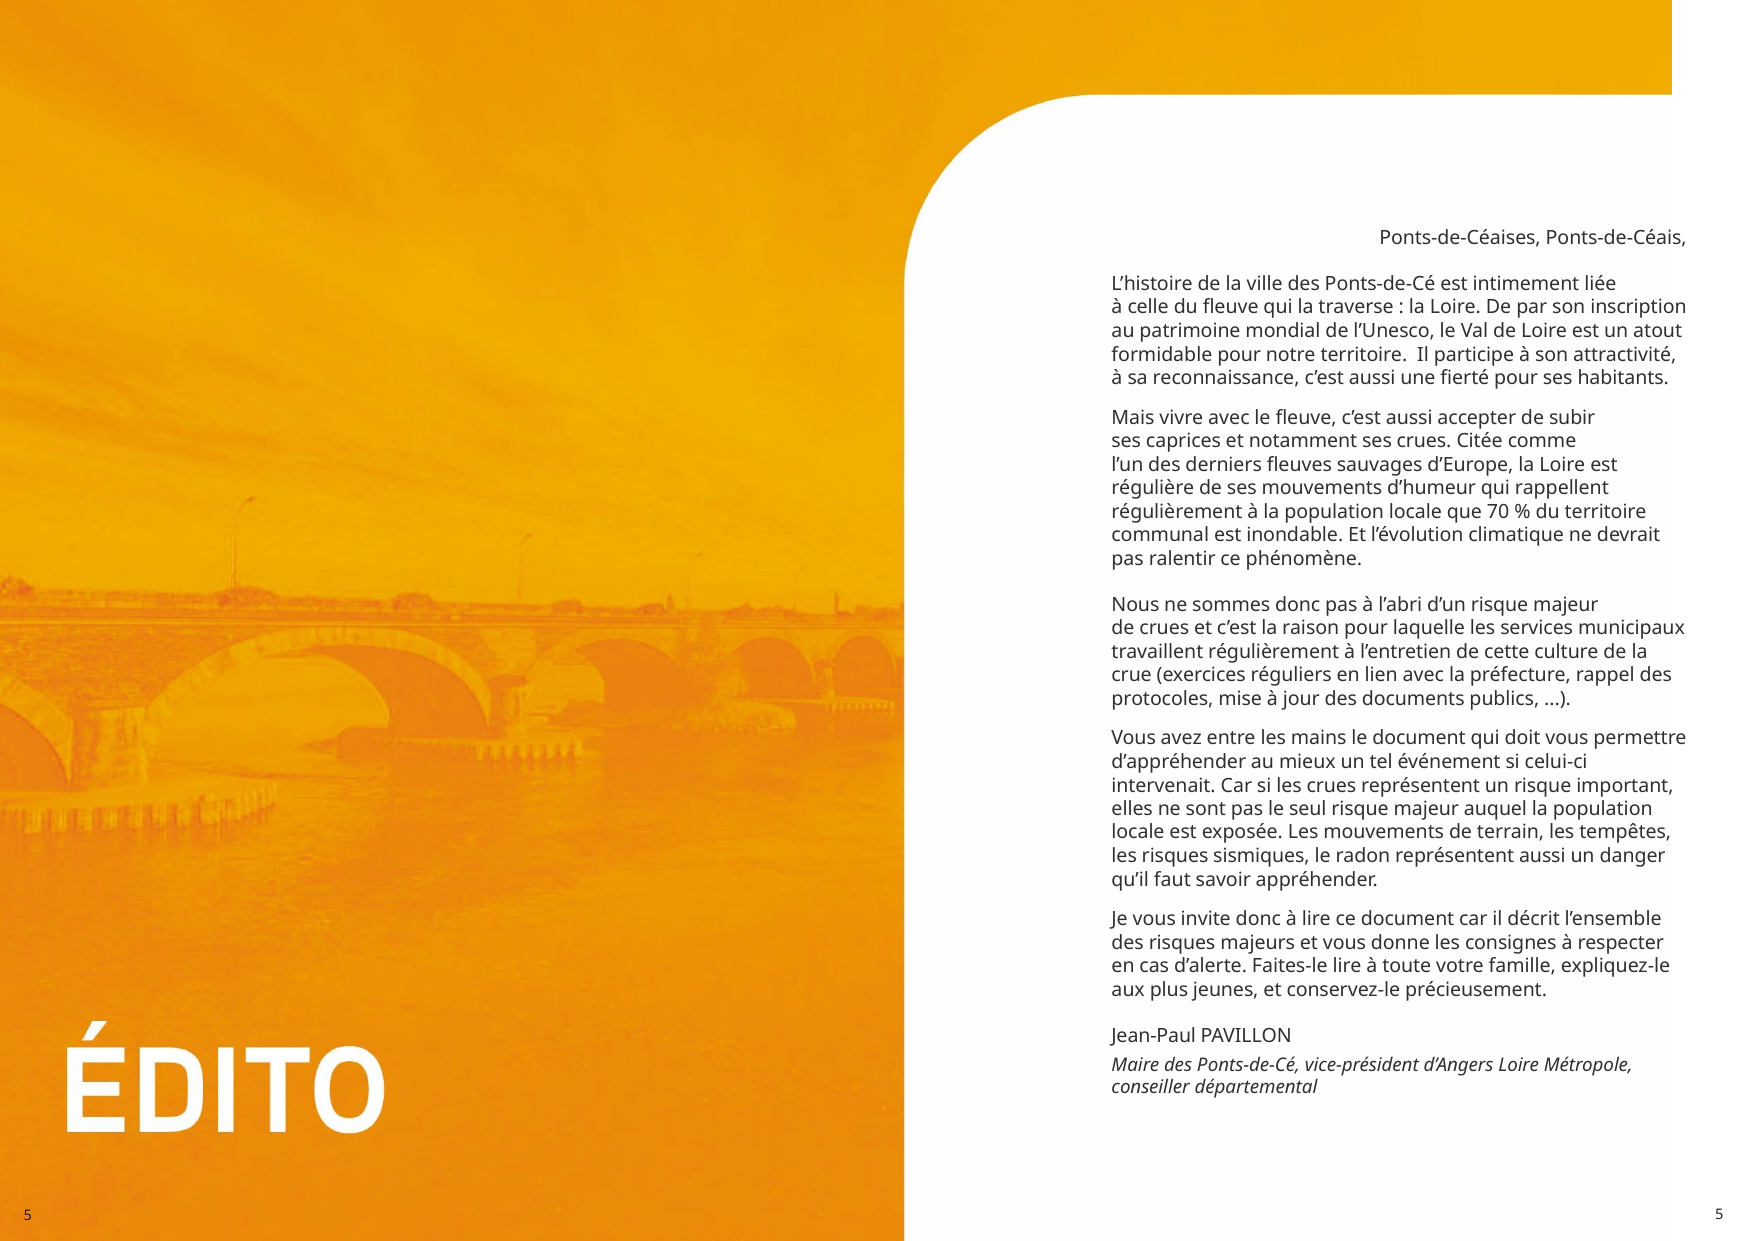

Ponts-de-Céaises, Ponts-de-Céais,
L’histoire de la ville des Ponts-de-Cé est intimement liée
à celle du fleuve qui la traverse : la Loire. De par son inscription au patrimoine mondial de l’Unesco, le Val de Loire est un atout formidable pour notre territoire.  Il participe à son attractivité, à sa reconnaissance, c’est aussi une fierté pour ses habitants.
Mais vivre avec le fleuve, c’est aussi accepter de subir
ses caprices et notamment ses crues. Citée comme
l’un des derniers fleuves sauvages d’Europe, la Loire est régulière de ses mouvements d’humeur qui rappellent régulièrement à la population locale que 70 % du territoire communal est inondable. Et l’évolution climatique ne devrait pas ralentir ce phénomène.
Nous ne sommes donc pas à l’abri d’un risque majeur
de crues et c’est la raison pour laquelle les services municipaux travaillent régulièrement à l’entretien de cette culture de la crue (exercices réguliers en lien avec la préfecture, rappel des protocoles, mise à jour des documents publics, ...).
Vous avez entre les mains le document qui doit vous permettre d’appréhender au mieux un tel événement si celui-ci intervenait. Car si les crues représentent un risque important, elles ne sont pas le seul risque majeur auquel la population locale est exposée. Les mouvements de terrain, les tempêtes, les risques sismiques, le radon représentent aussi un danger qu’il faut savoir appréhender.
Je vous invite donc à lire ce document car il décrit l’ensemble des risques majeurs et vous donne les consignes à respecter en cas d’alerte. Faites-le lire à toute votre famille, expliquez-le aux plus jeunes, et conservez-le précieusement.
Jean-Paul PAVILLON
Maire des Ponts-de-Cé, vice-président d’Angers Loire Métropole, conseiller départemental